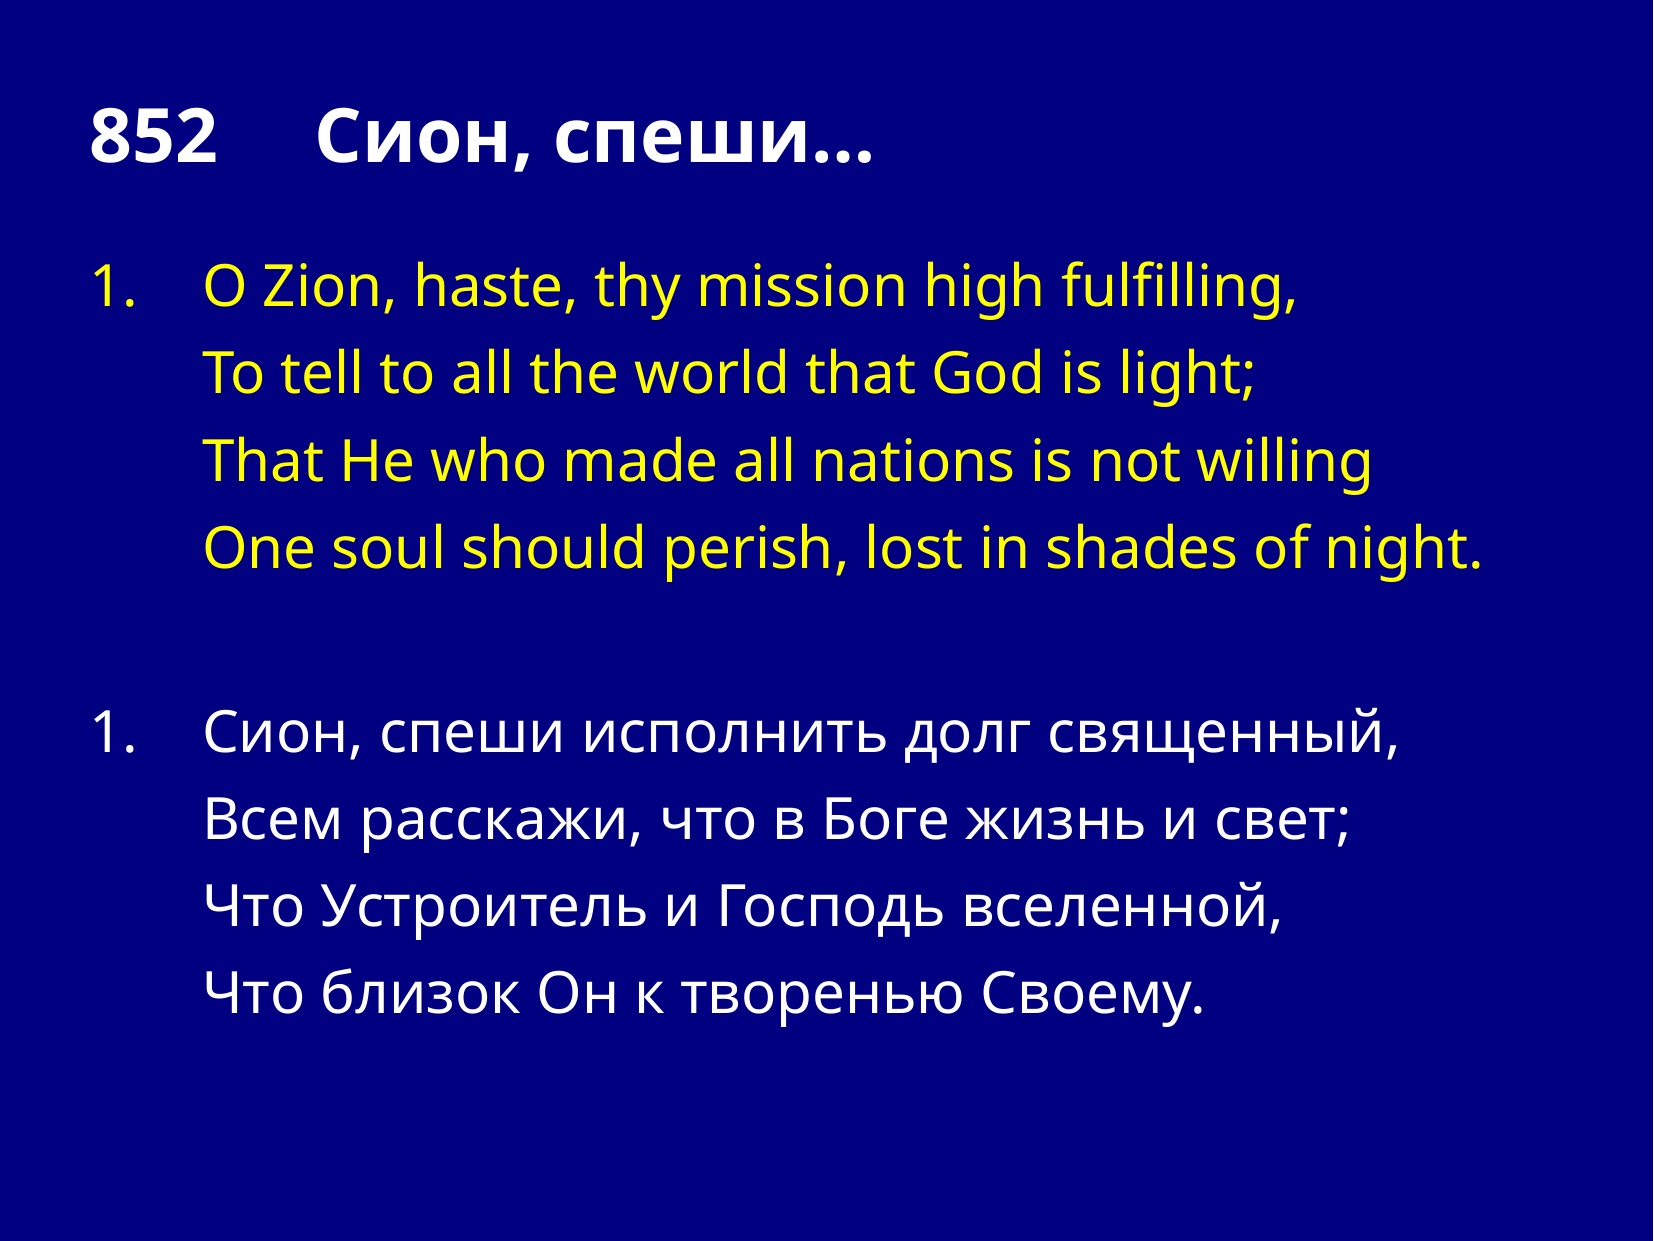

852	Сион, спеши…
1.	O Zion, haste, thy mission high fulfilling,
	To tell to all the world that God is light;
	That He who made all nations is not willing
	One soul should perish, lost in shades of night.
1.	Сион, спеши исполнить долг священный,
	Всем расскажи, что в Боге жизнь и свет;
	Что Устроитель и Господь вселенной,
	Что близок Он к творенью Своему.